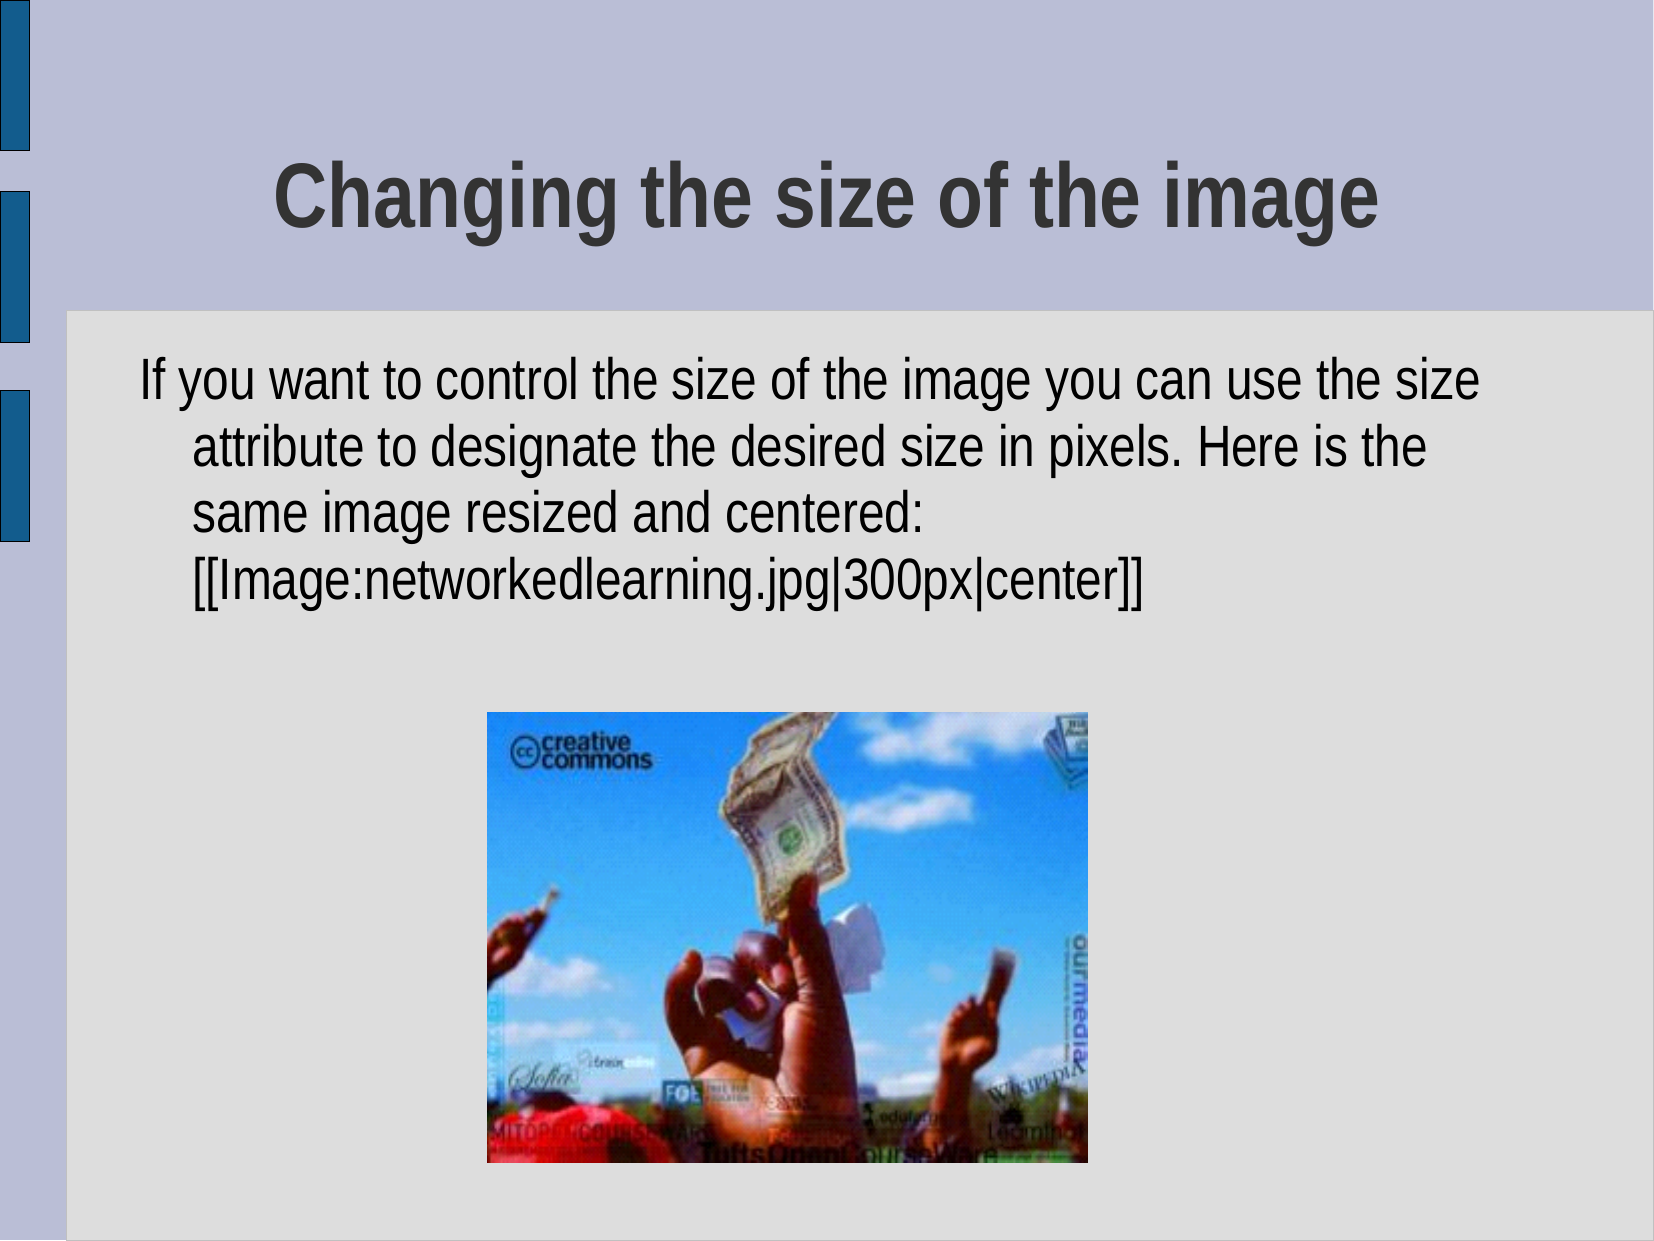

# Changing the size of the image
If you want to control the size of the image you can use the size attribute to designate the desired size in pixels. Here is the same image resized and centered:
 [[Image:networkedlearning.jpg|300px|center]]